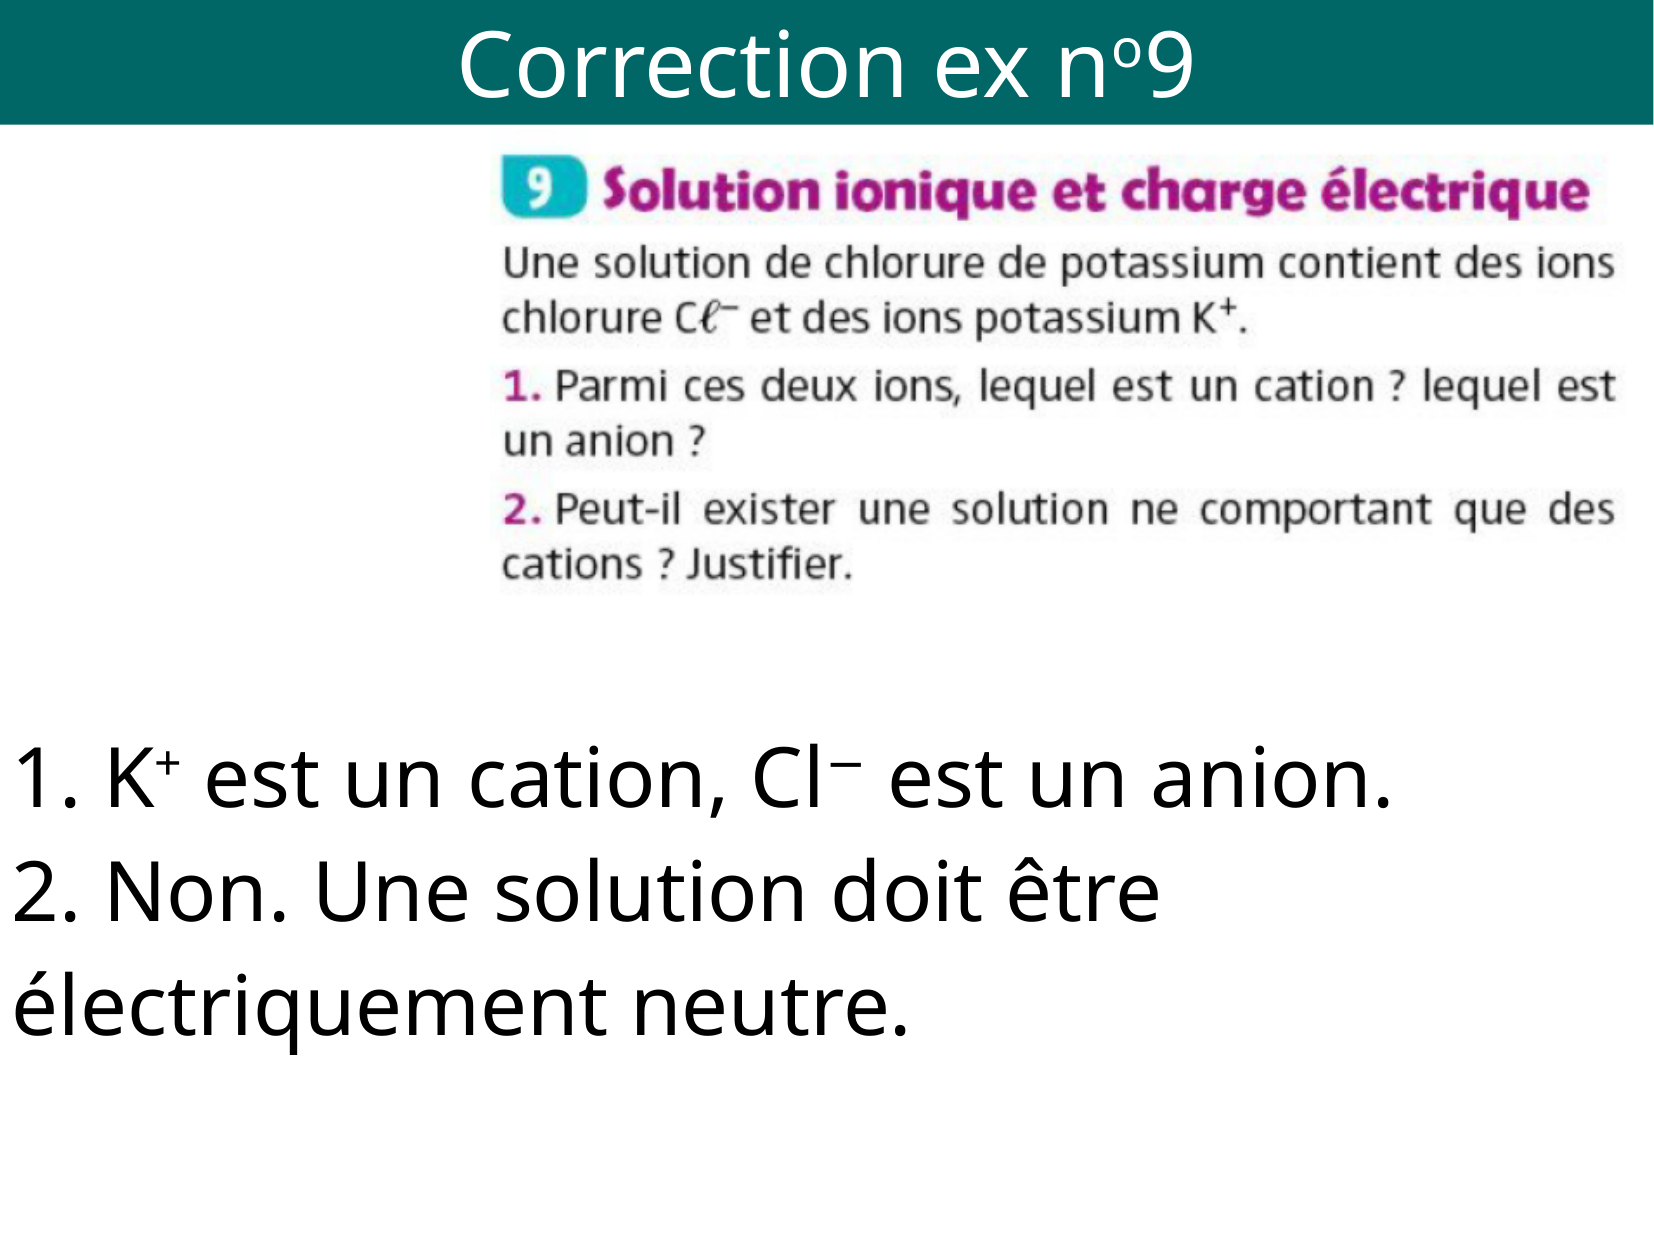

# Correction ex no9
1. K+ est un cation, Cl− est un anion.
2. Non. Une solution doit être électriquement neutre.